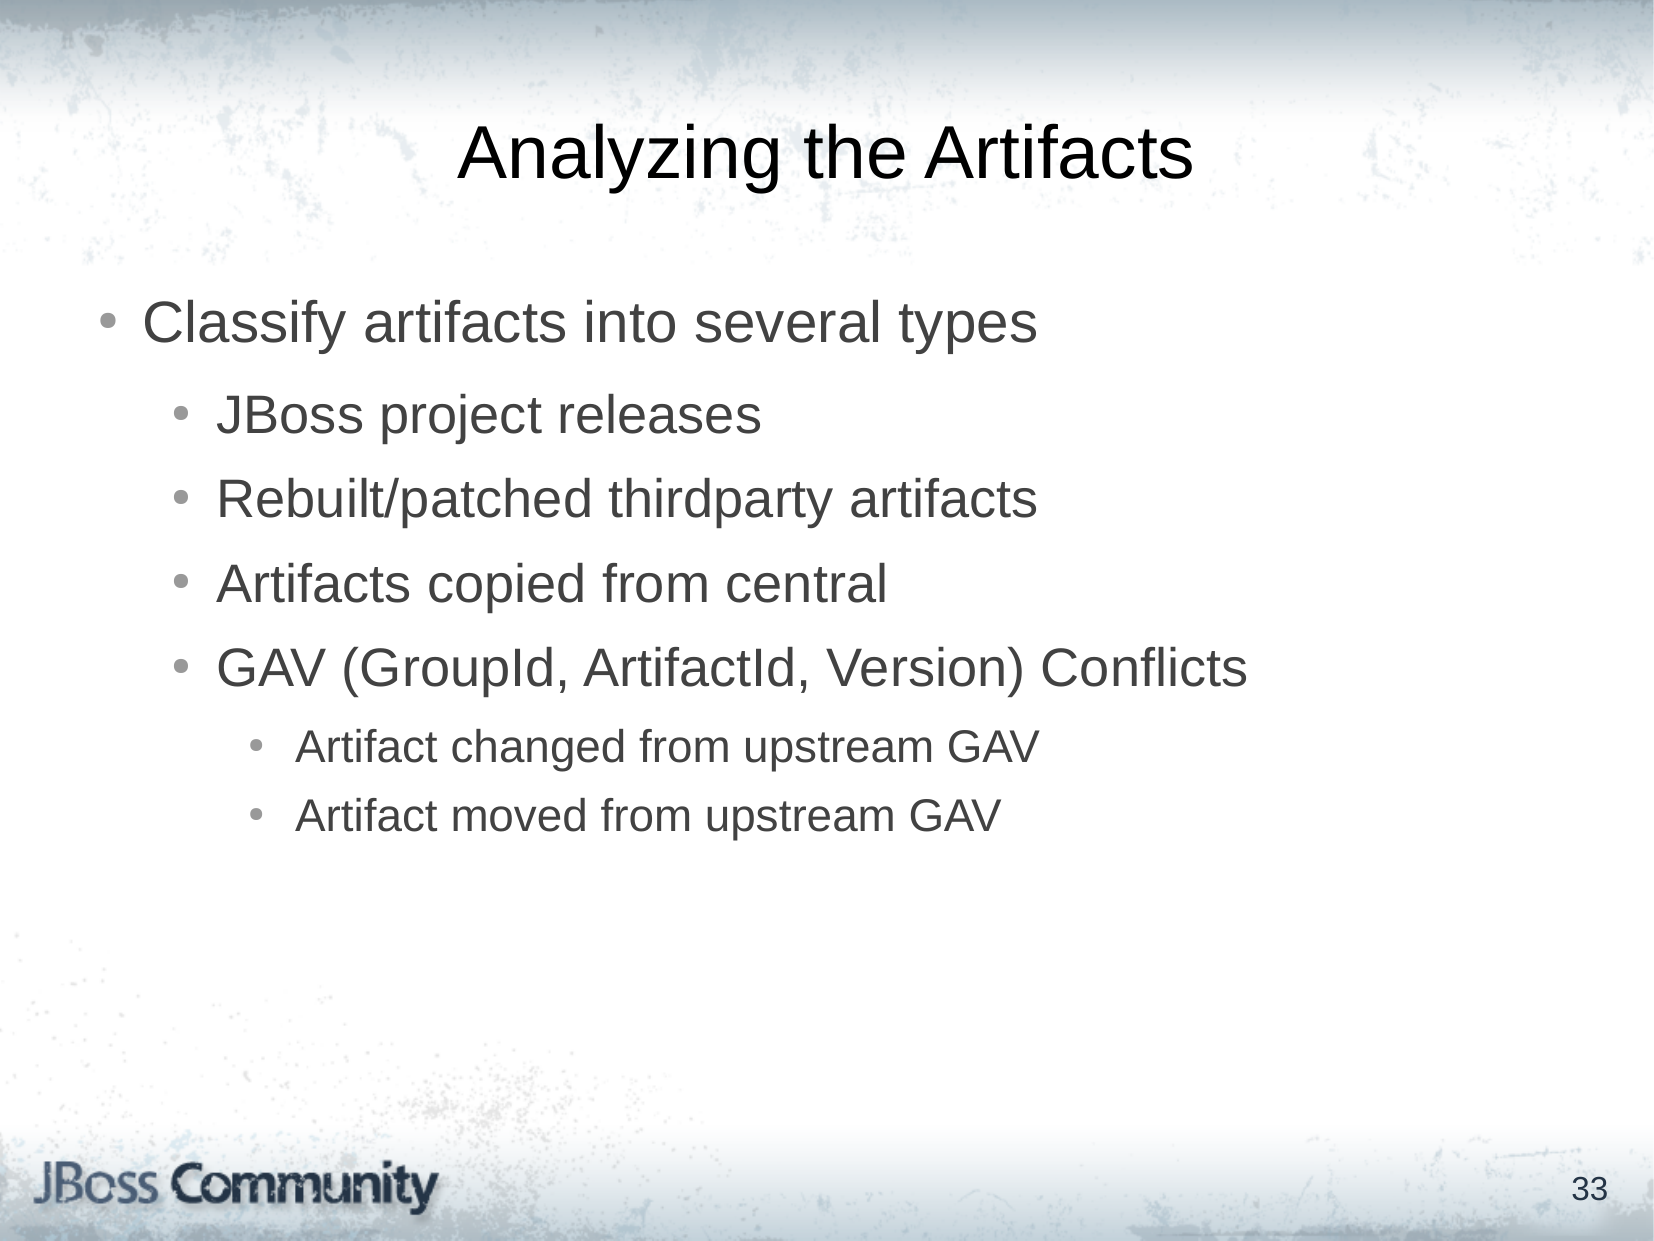

# Analyzing the Artifacts
Classify artifacts into several types
JBoss project releases
Rebuilt/patched thirdparty artifacts
Artifacts copied from central
GAV (GroupId, ArtifactId, Version) Conflicts
Artifact changed from upstream GAV
Artifact moved from upstream GAV